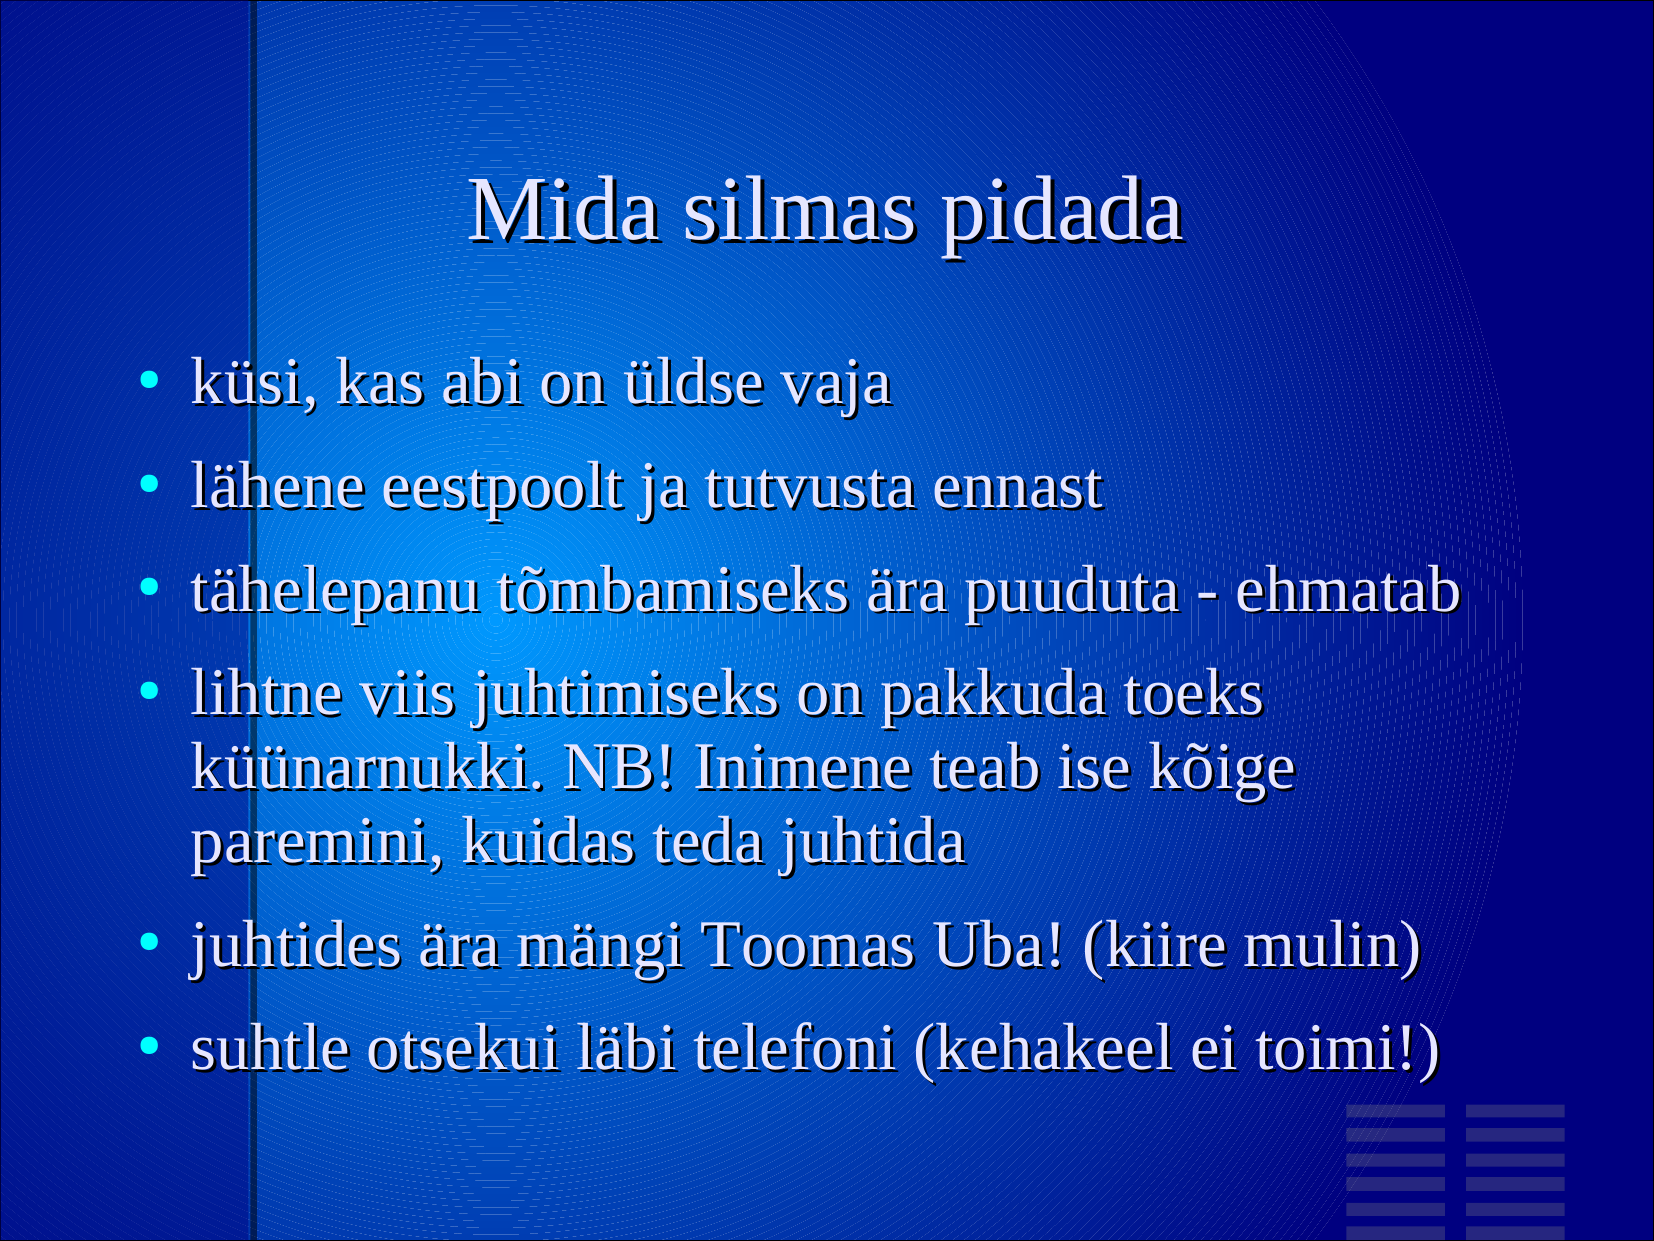

# Mida silmas pidada
küsi, kas abi on üldse vaja
lähene eestpoolt ja tutvusta ennast
tähelepanu tõmbamiseks ära puuduta - ehmatab
lihtne viis juhtimiseks on pakkuda toeks küünarnukki. NB! Inimene teab ise kõige paremini, kuidas teda juhtida
juhtides ära mängi Toomas Uba! (kiire mulin)
suhtle otsekui läbi telefoni (kehakeel ei toimi!)